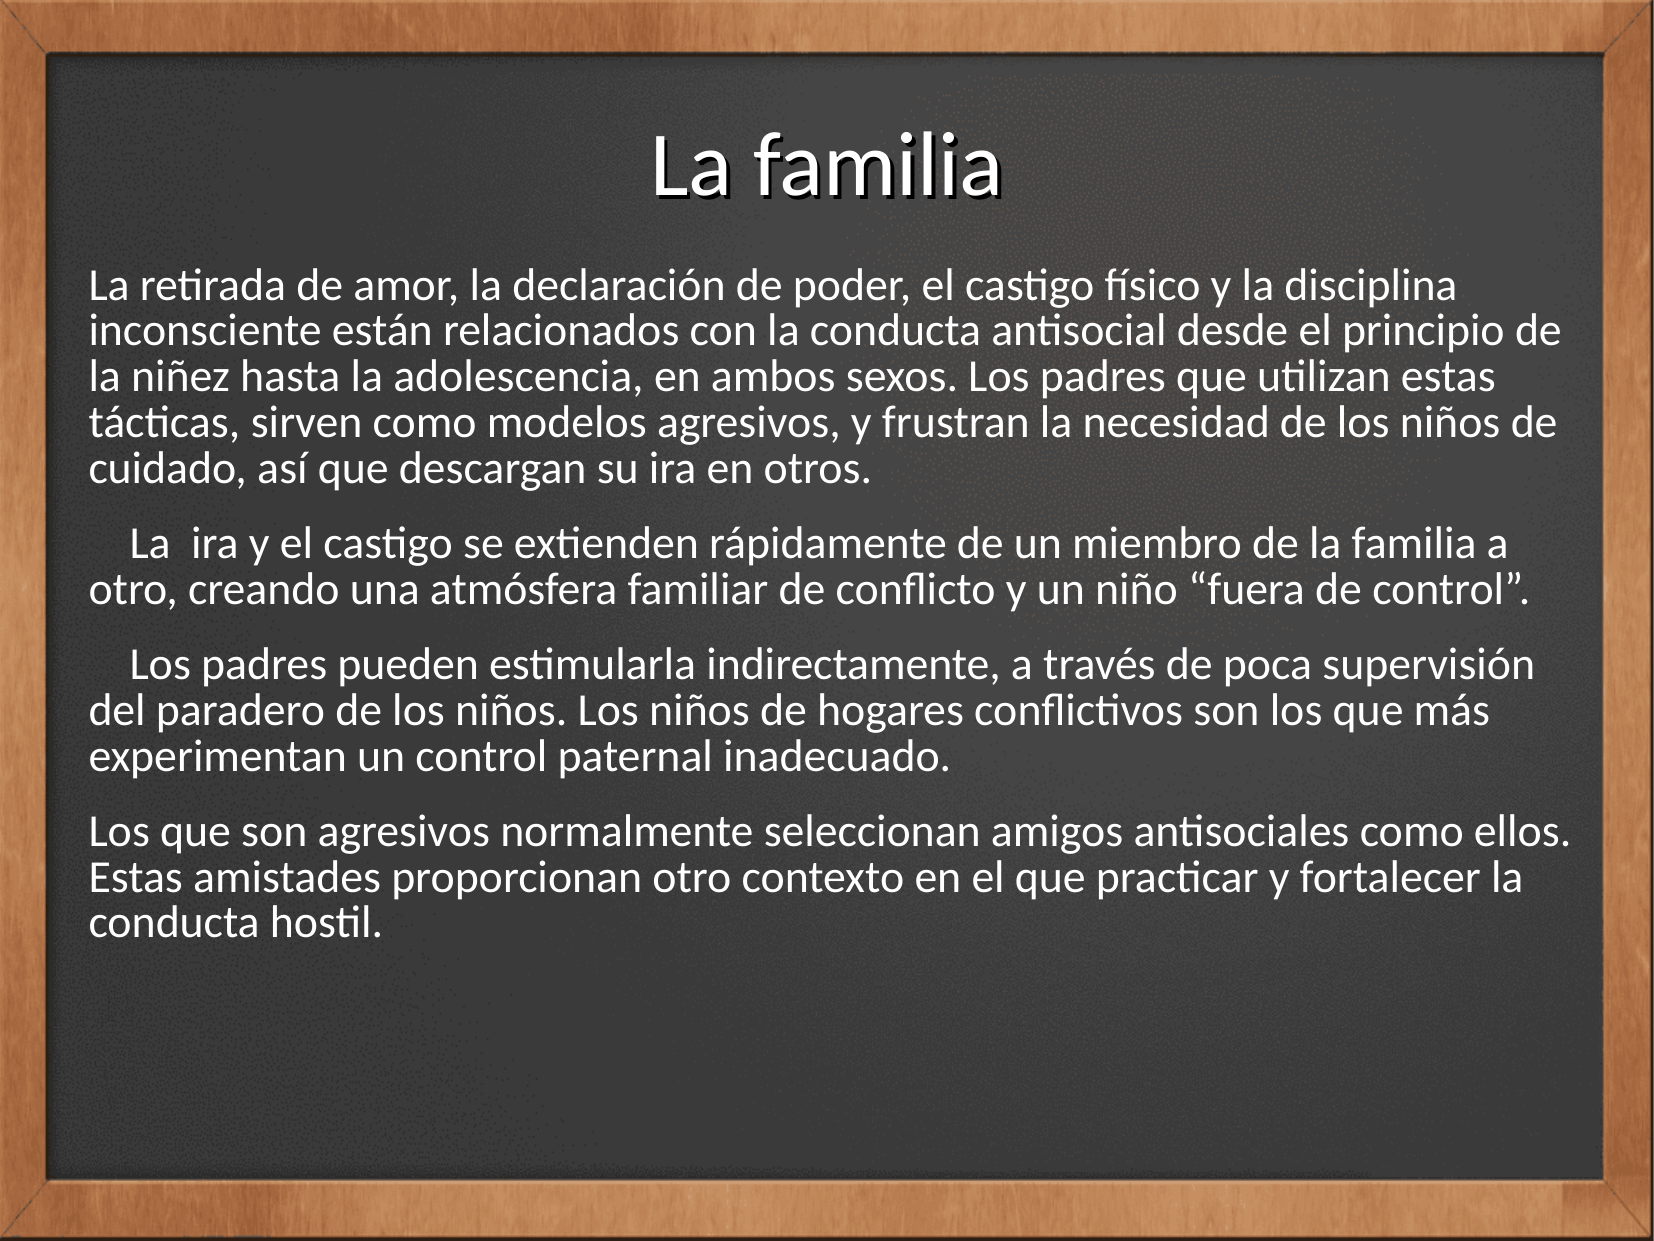

# La familia
La retirada de amor, la declaración de poder, el castigo físico y la disciplina inconsciente están relacionados con la conducta antisocial desde el principio de la niñez hasta la adolescencia, en ambos sexos. Los padres que utilizan estas tácticas, sirven como modelos agresivos, y frustran la necesidad de los niños de cuidado, así que descargan su ira en otros.
 La ira y el castigo se extienden rápidamente de un miembro de la familia a otro, creando una atmósfera familiar de conflicto y un niño “fuera de control”.
 Los padres pueden estimularla indirectamente, a través de poca supervisión del paradero de los niños. Los niños de hogares conflictivos son los que más experimentan un control paternal inadecuado.
Los que son agresivos normalmente seleccionan amigos antisociales como ellos. Estas amistades proporcionan otro contexto en el que practicar y fortalecer la conducta hostil.